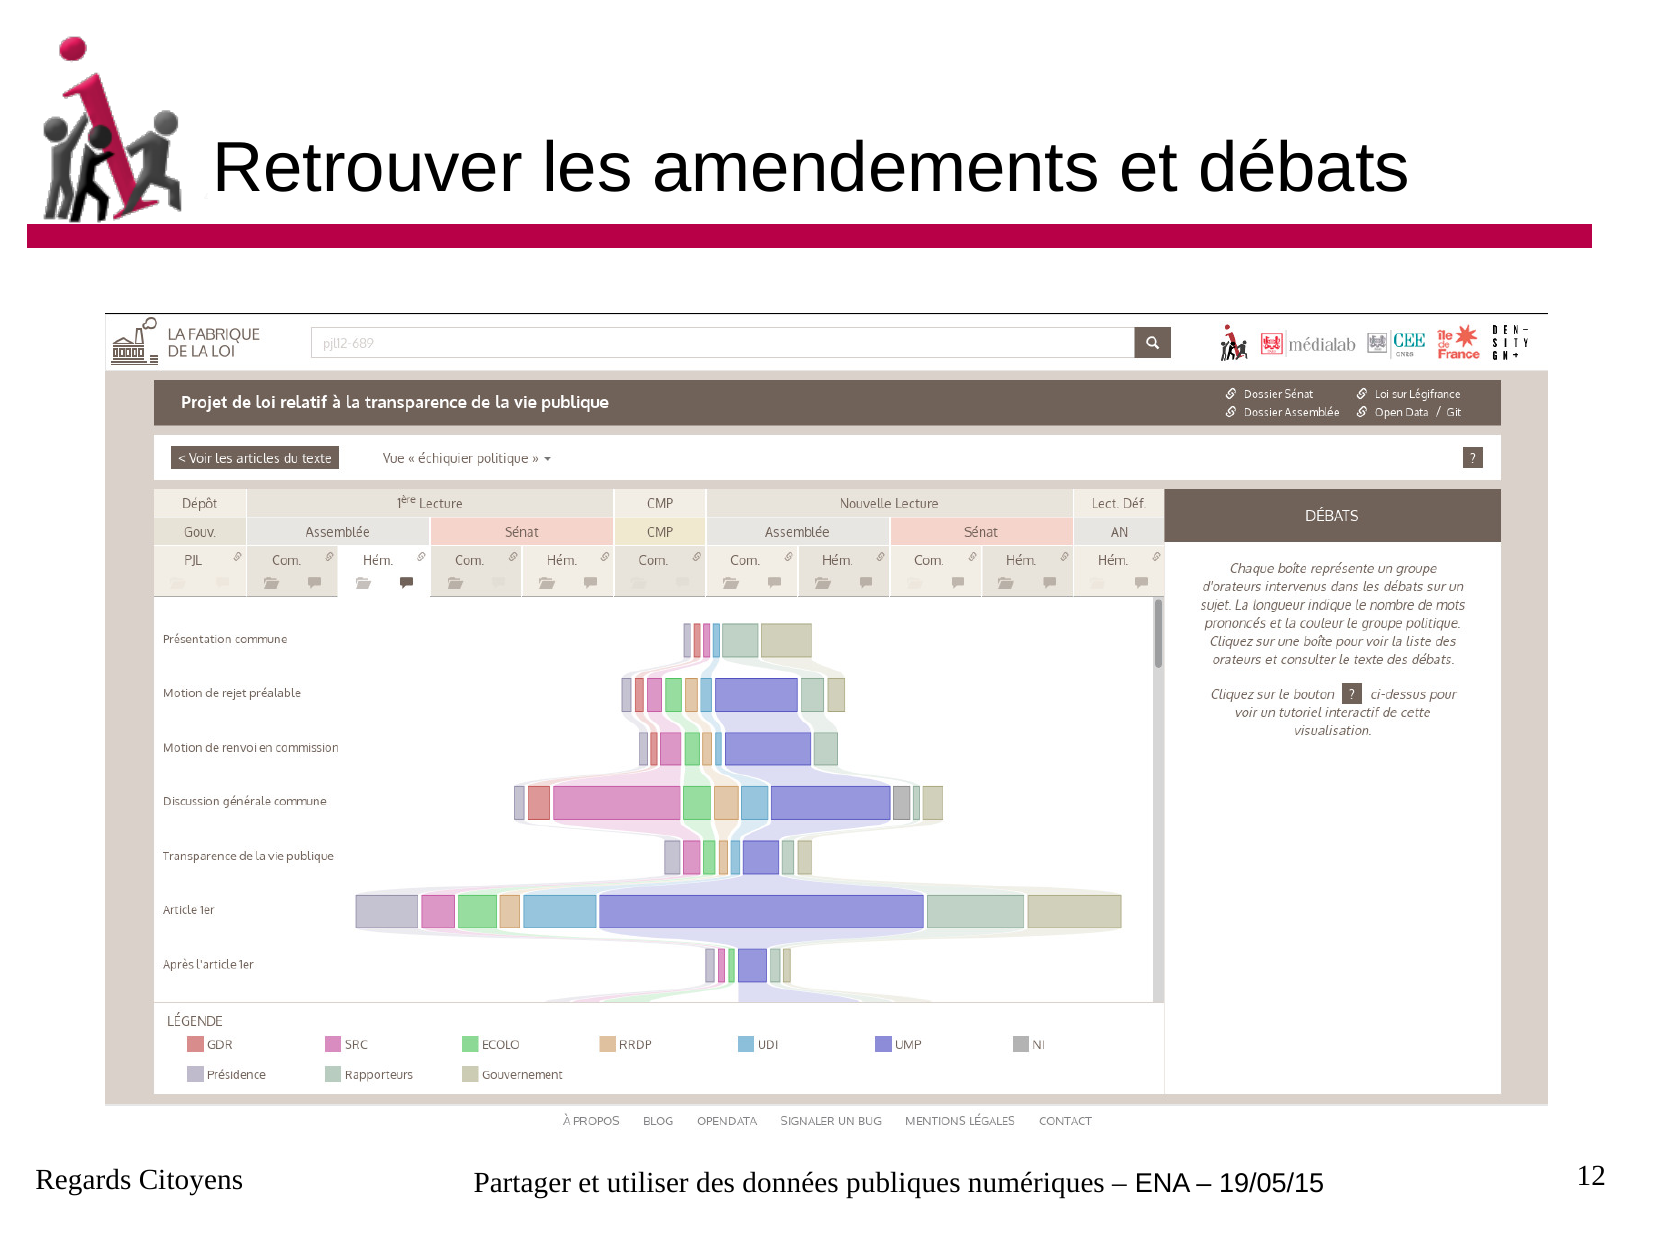

# Retrouver les amendements et débats
12